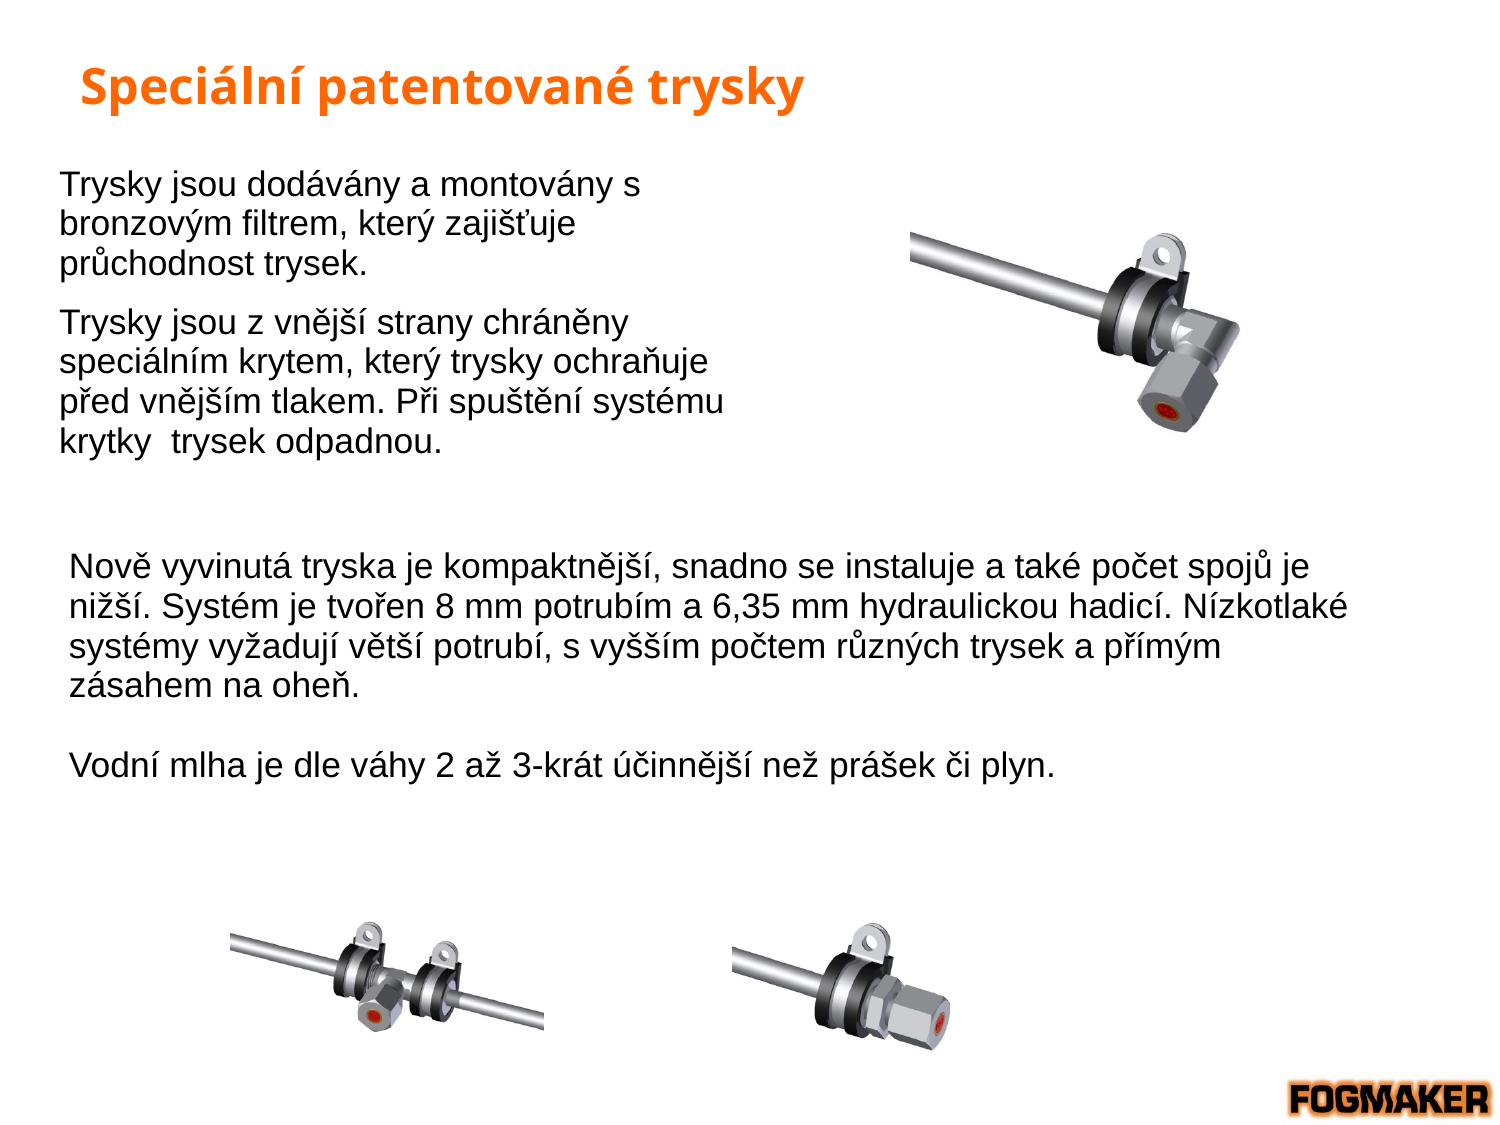

Speciální patentované trysky
Trysky jsou dodávány a montovány s bronzovým filtrem, který zajišťuje průchodnost trysek.
Trysky jsou z vnější strany chráněny speciálním krytem, který trysky ochraňuje před vnějším tlakem. Při spuštění systému krytky trysek odpadnou.
Nově vyvinutá tryska je kompaktnější, snadno se instaluje a také počet spojů je nižší. Systém je tvořen 8 mm potrubím a 6,35 mm hydraulickou hadicí. Nízkotlaké systémy vyžadují větší potrubí, s vyšším počtem různých trysek a přímým zásahem na oheň.
Vodní mlha je dle váhy 2 až 3-krát účinnější než prášek či plyn.